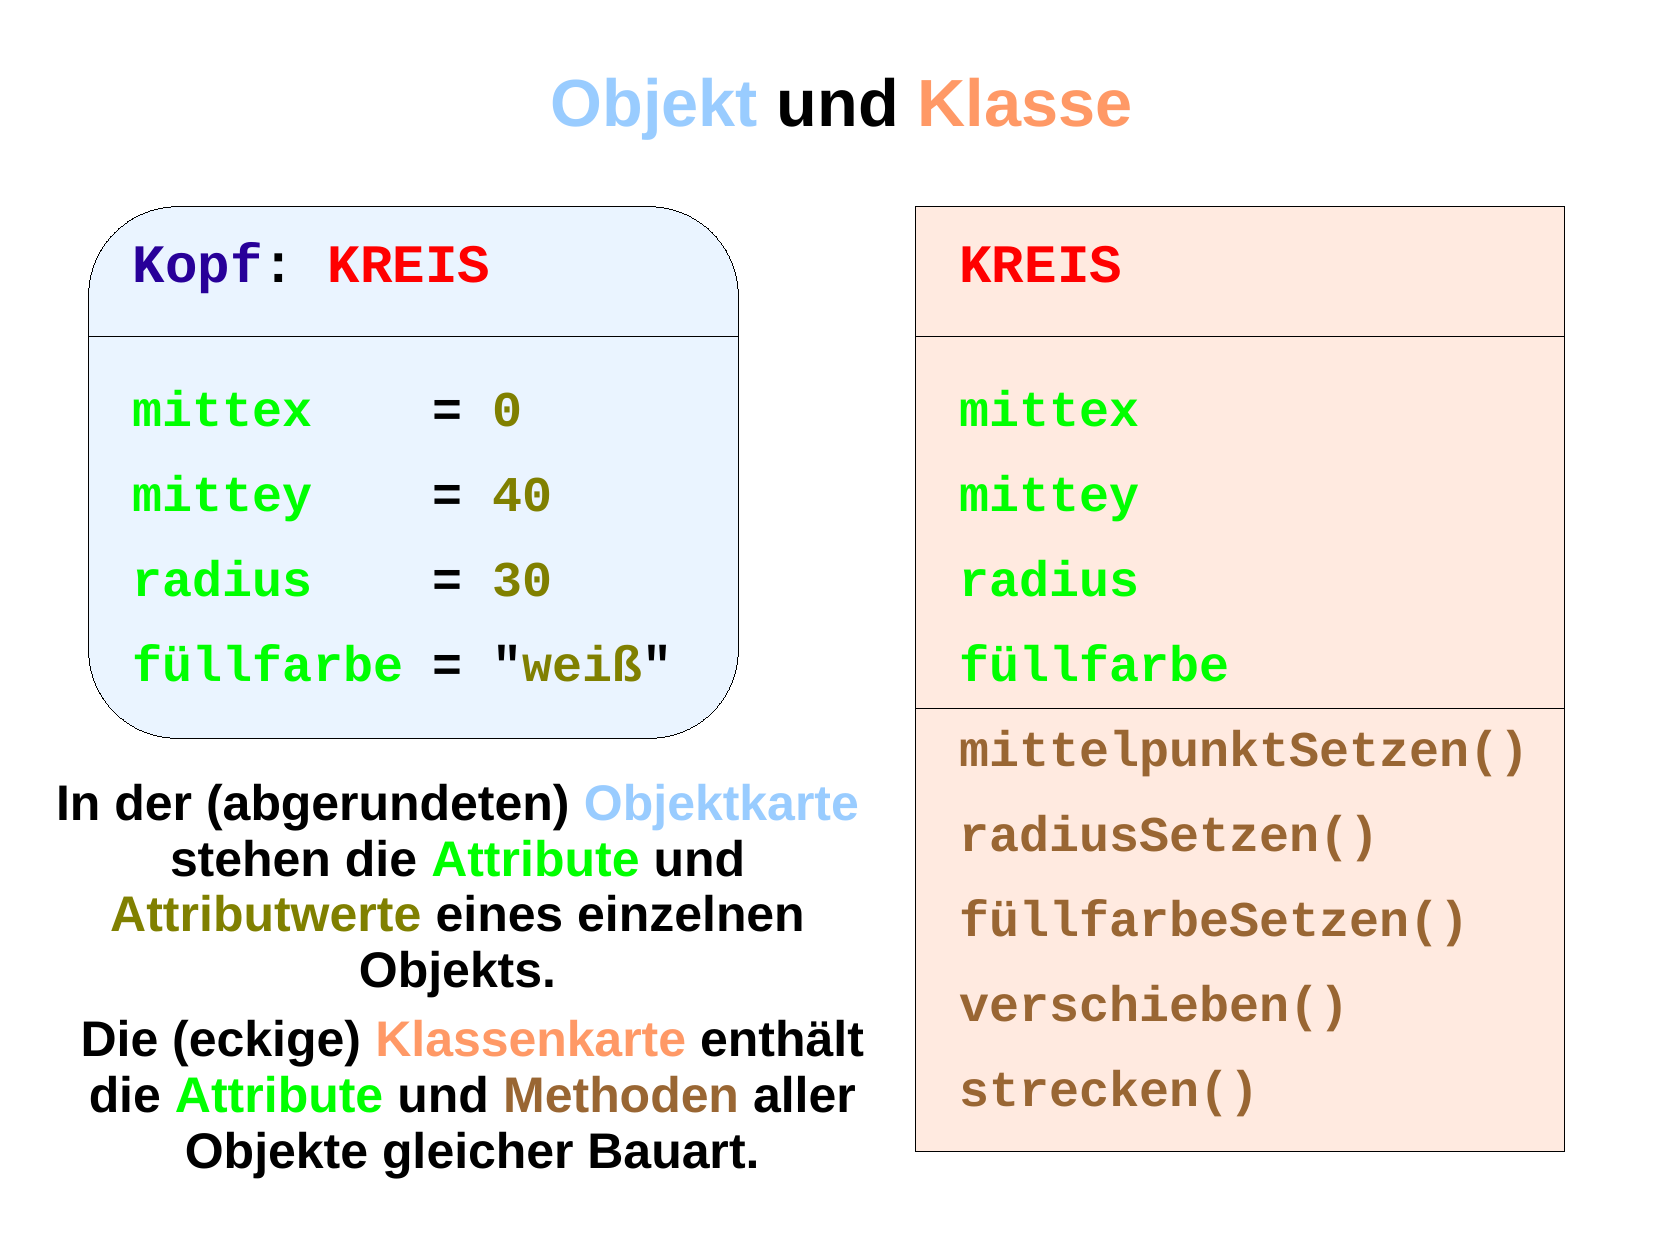

Objekt und Klasse
Kopf: KREIS
mittex = 0
mittey = 40
radius = 30
füllfarbe = "weiß"
KREIS
mittex
mittey
radius
füllfarbe
mittelpunktSetzen()
radiusSetzen()
füllfarbeSetzen()
verschieben()
strecken()
In der (abgerundeten) Objektkarte stehen die Attribute und Attributwerte eines einzelnen Objekts.
Die (eckige) Klassenkarte enthält die Attribute und Methoden aller Objekte gleicher Bauart.